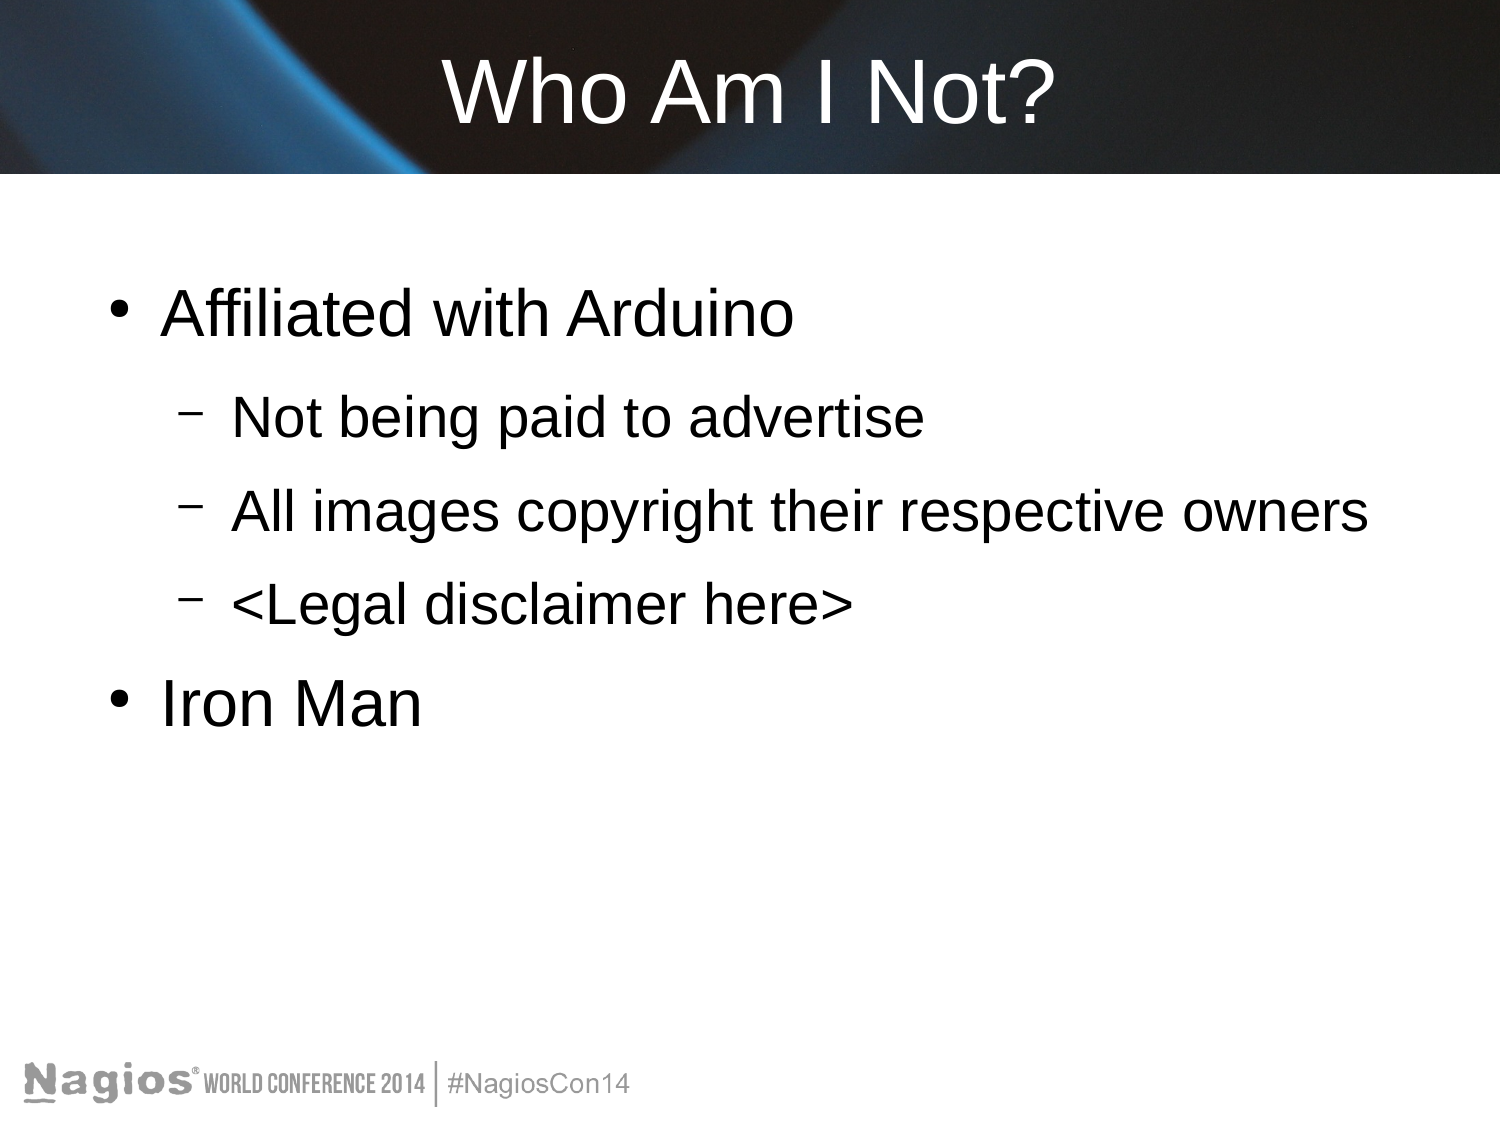

# Who Am I Not?
Affiliated with Arduino
Not being paid to advertise
All images copyright their respective owners
<Legal disclaimer here>
Iron Man